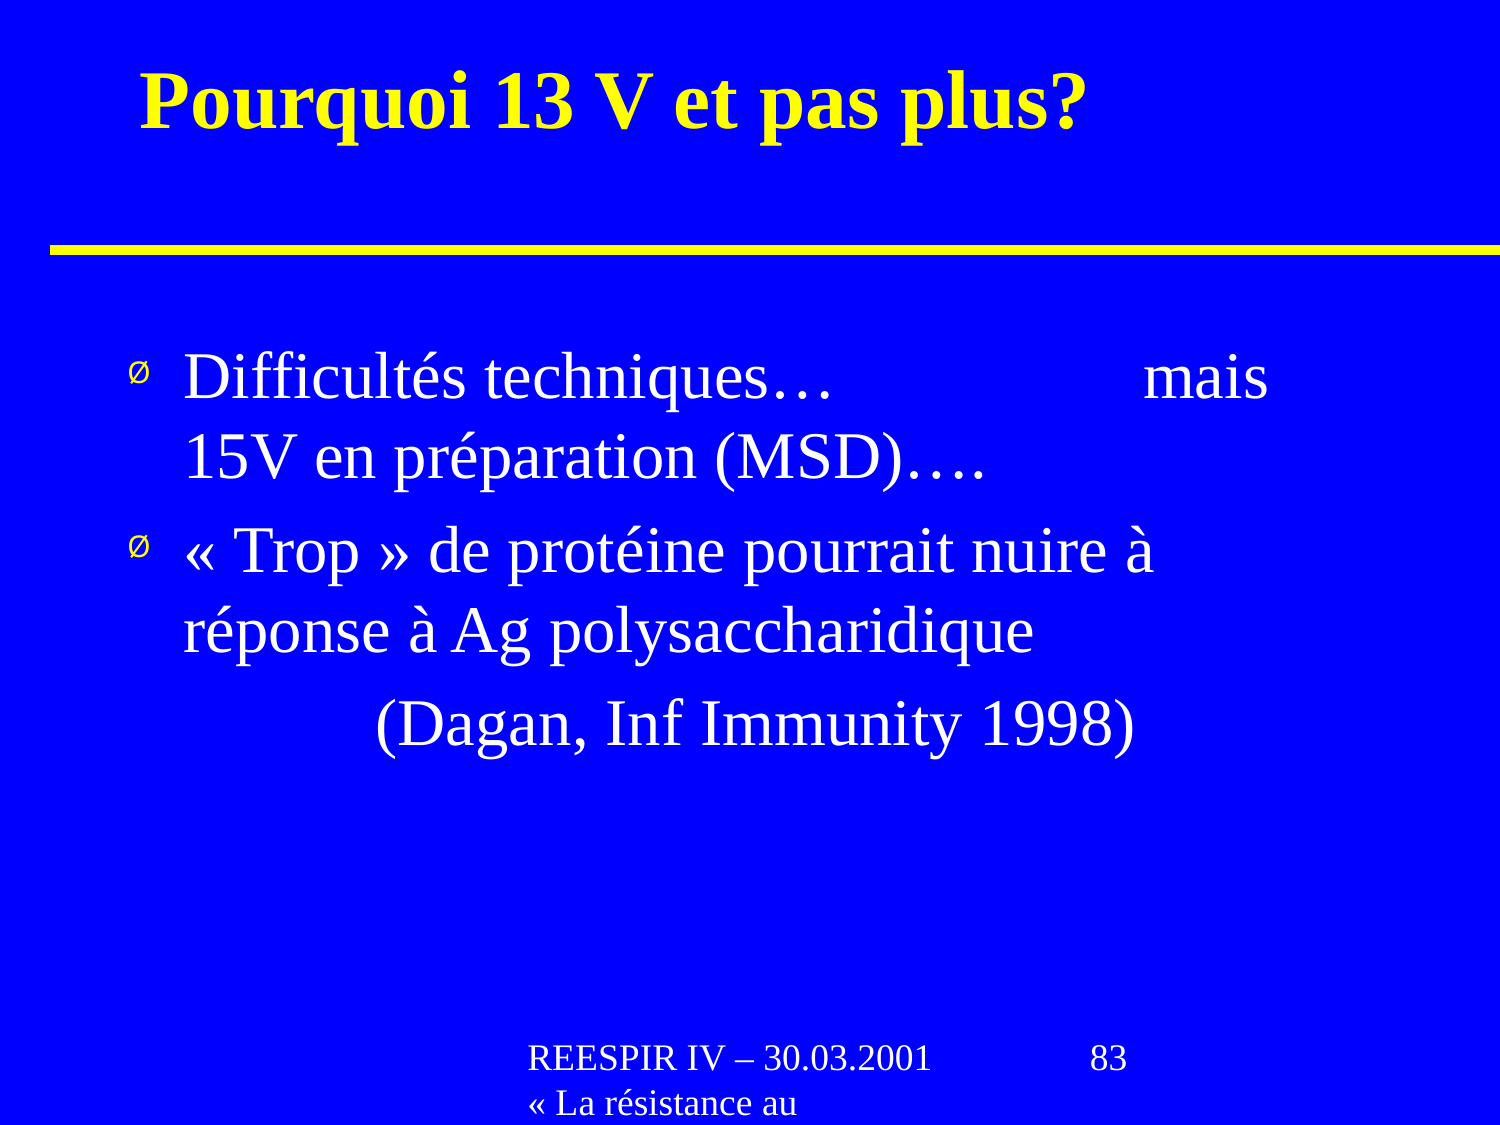

# Pourquoi 13 V et pas plus?
Difficultés techniques…					mais 15V en préparation (MSD)….
« Trop » de protéine pourrait nuire à 	réponse à Ag polysaccharidique
		 (Dagan, Inf Immunity 1998)
REESPIR IV – 30.03.2001
« La résistance au pneumocoque »